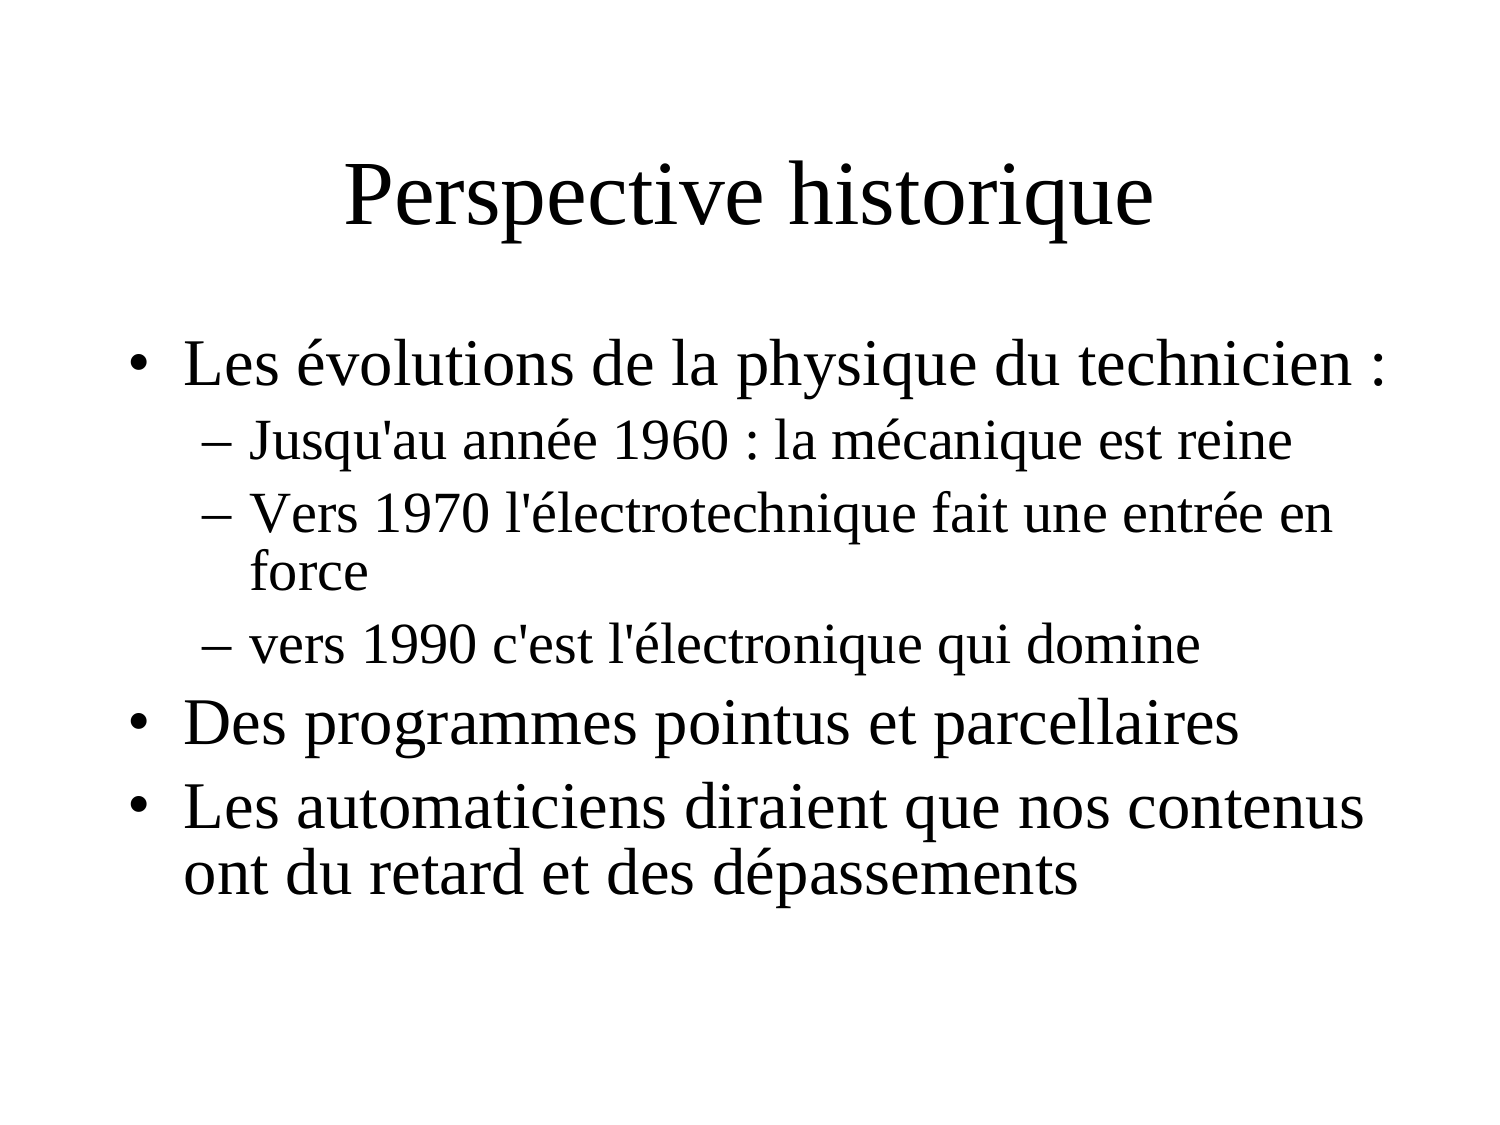

# Perspective historique
Les évolutions de la physique du technicien :
Jusqu'au année 1960 : la mécanique est reine
Vers 1970 l'électrotechnique fait une entrée en force
vers 1990 c'est l'électronique qui domine
Des programmes pointus et parcellaires
Les automaticiens diraient que nos contenus ont du retard et des dépassements